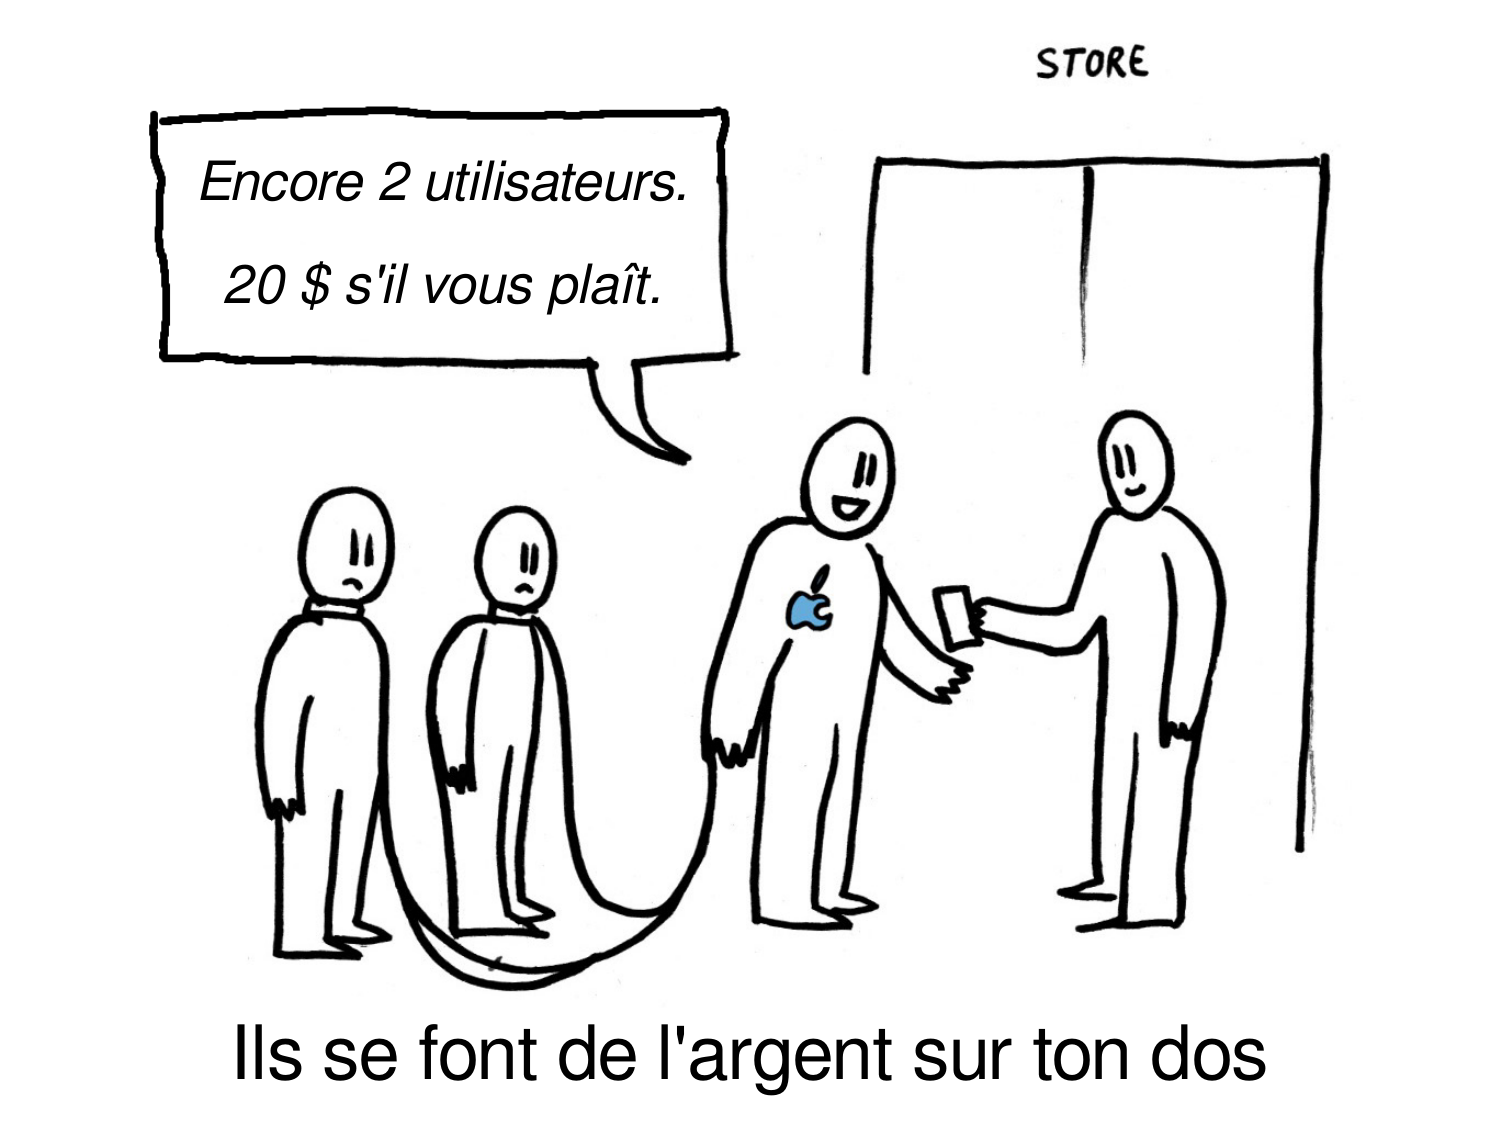

Encore 2 utilisateurs.
20 $ s'il vous plaît.
Ils se font de l'argent sur ton dos